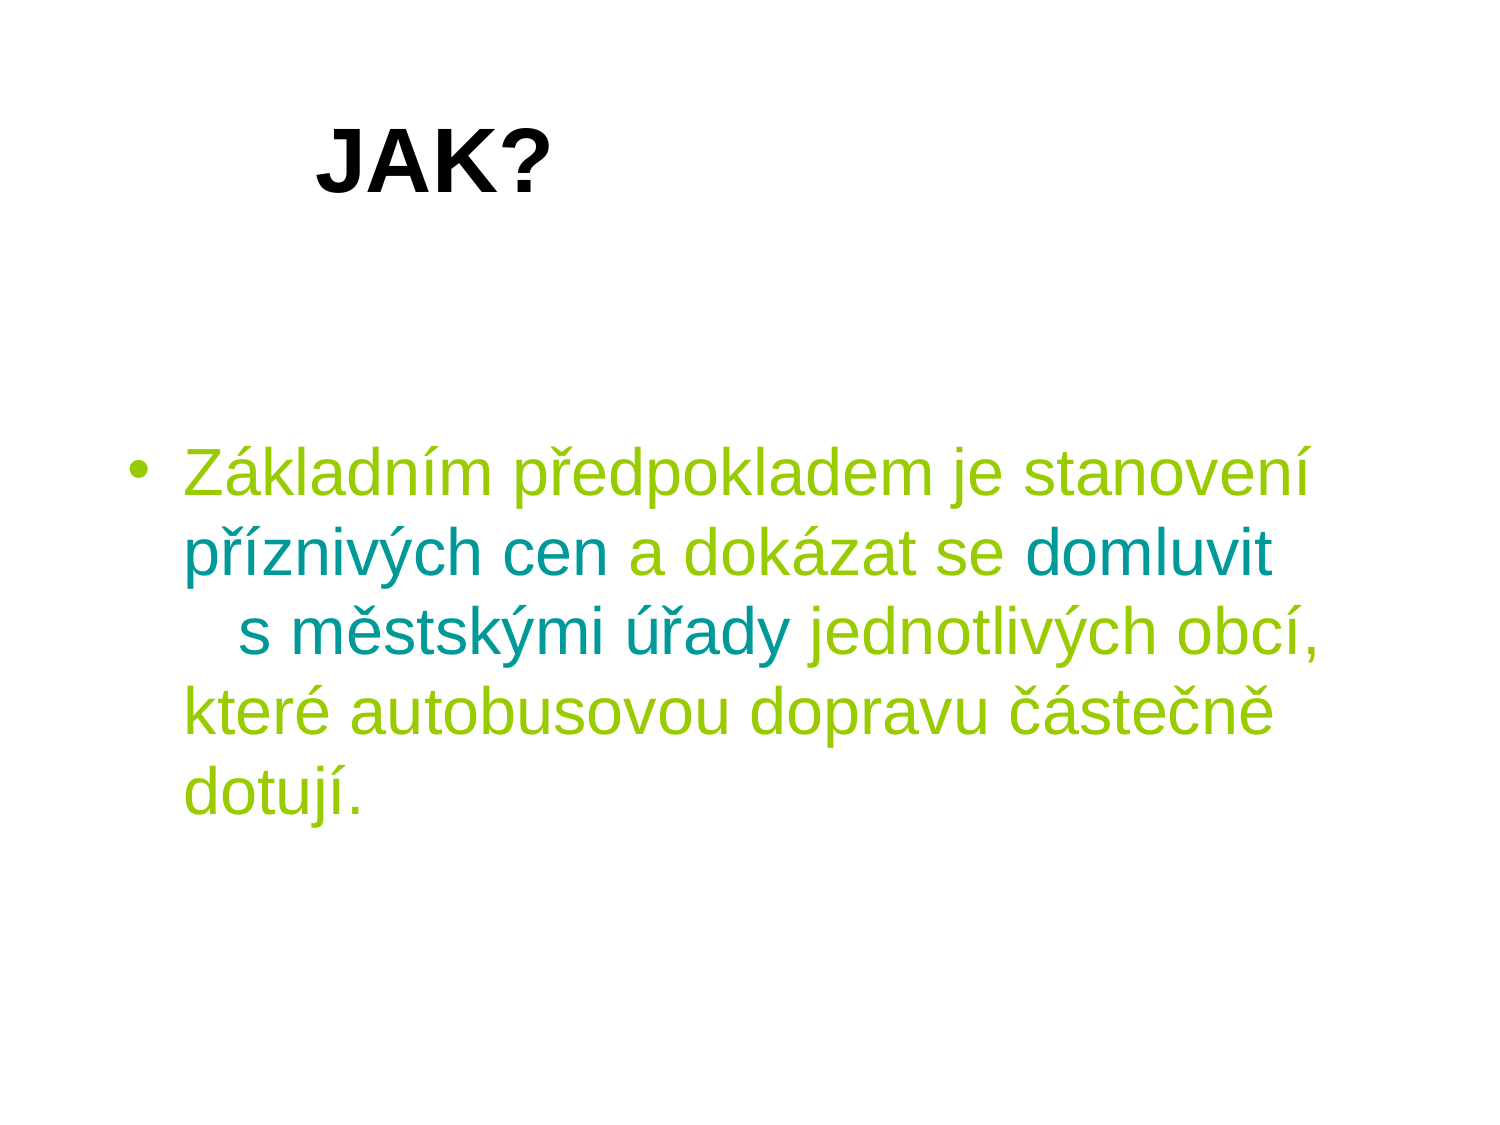

# JAK?
Základním předpokladem je stanovení příznivých cen a dokázat se domluvit s městskými úřady jednotlivých obcí, které autobusovou dopravu částečně dotují.